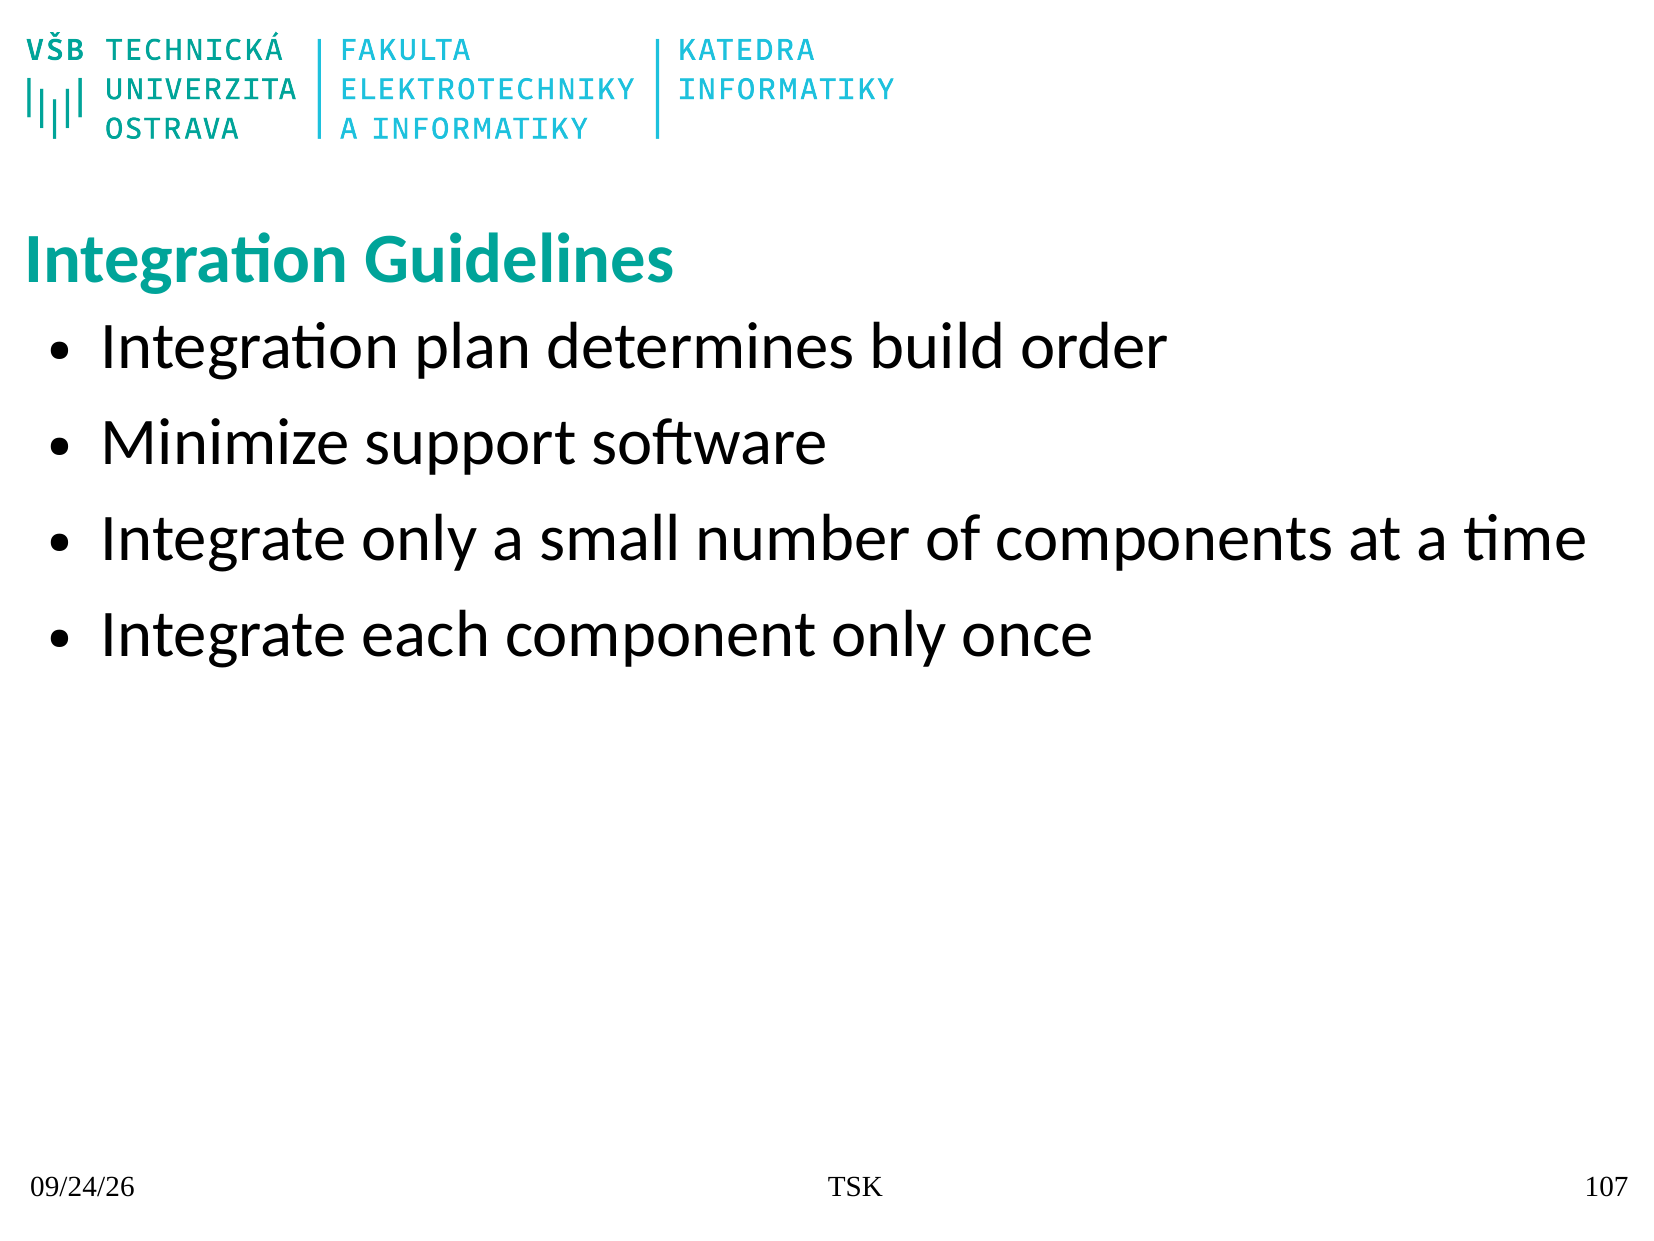

# Integration Guidelines
Integration plan determines build order
Minimize support software
Integrate only a small number of components at a time
Integrate each component only once
TSK
107